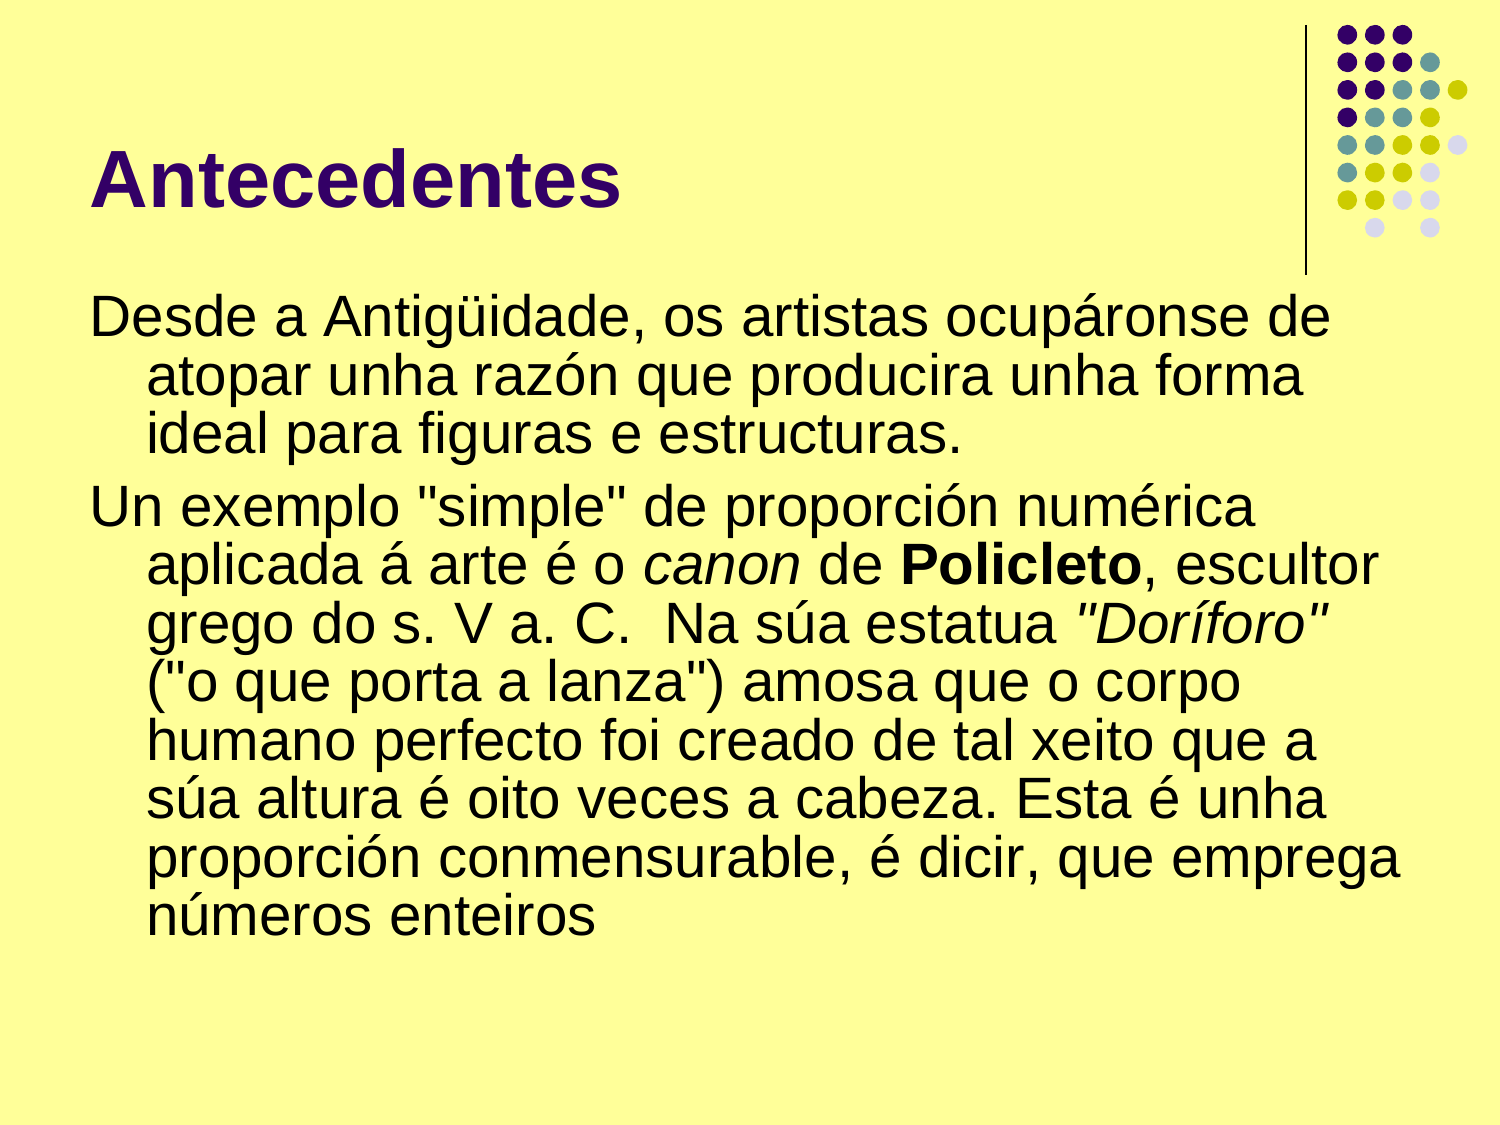

# Antecedentes
Desde a Antigüidade, os artistas ocupáronse de atopar unha razón que producira unha forma ideal para figuras e estructuras.
Un exemplo "simple" de proporción numérica aplicada á arte é o canon de Policleto, escultor grego do s. V a. C.  Na súa estatua "Doríforo" ("o que porta a lanza") amosa que o corpo humano perfecto foi creado de tal xeito que a súa altura é oito veces a cabeza. Esta é unha proporción conmensurable, é dicir, que emprega números enteiros